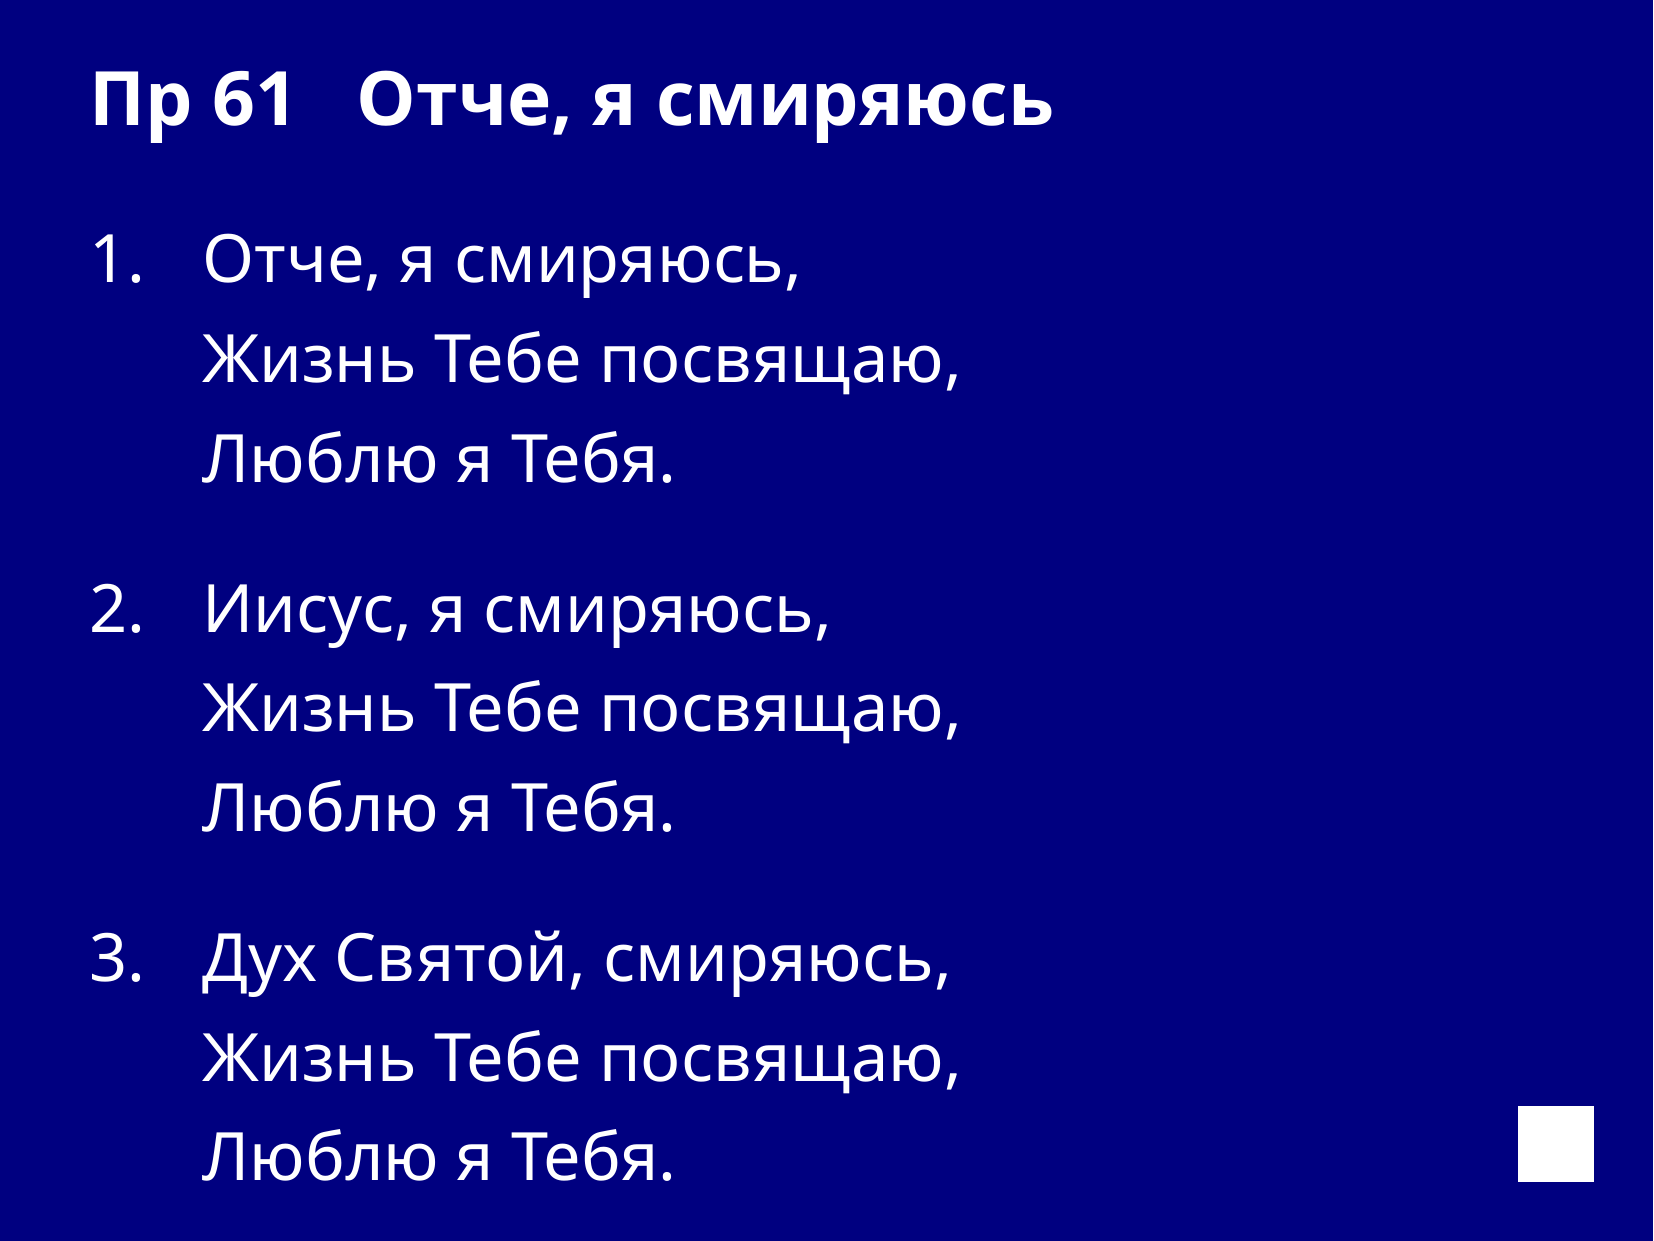

Пр 61 Отче, я смиряюсь
1.	Отче, я смиряюсь,
	Жизнь Тебе посвящаю,
	Люблю я Тебя.
2.	Иисус, я смиряюсь,
	Жизнь Тебе посвящаю,
	Люблю я Тебя.
3.	Дух Святой, смиряюсь,
	Жизнь Тебе посвящаю,
	Люблю я Тебя.